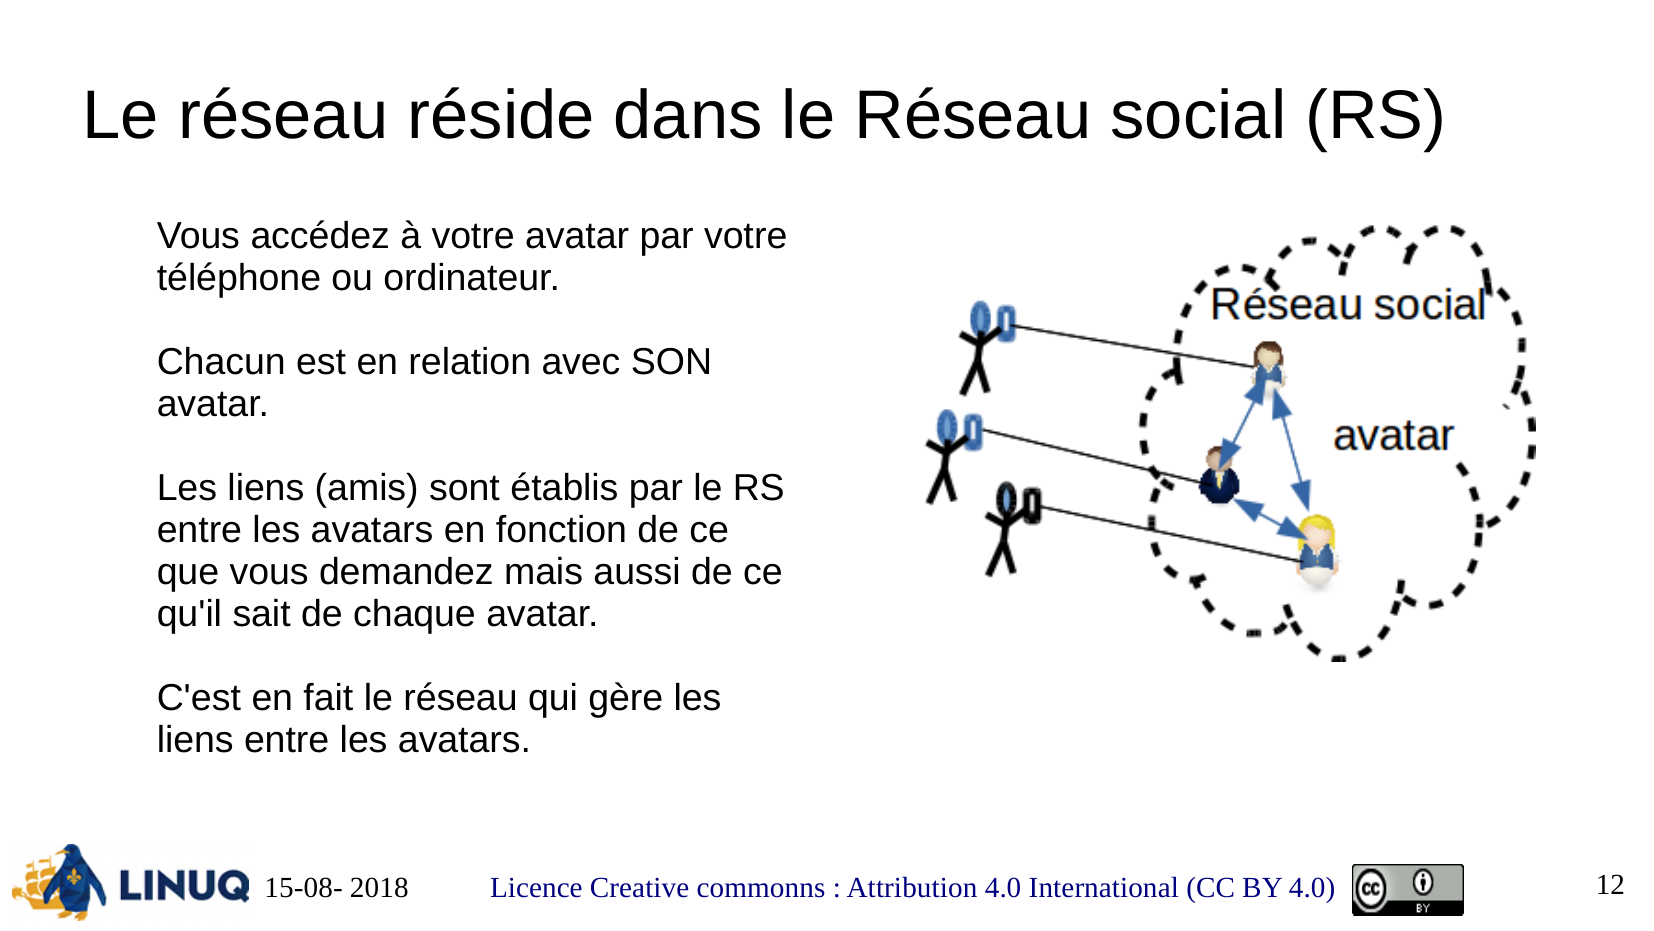

# Le réseau réside dans le Réseau social (RS)
Vous accédez à votre avatar par votre téléphone ou ordinateur.
Chacun est en relation avec SON avatar.
Les liens (amis) sont établis par le RS entre les avatars en fonction de ce que vous demandez mais aussi de ce qu'il sait de chaque avatar.
C'est en fait le réseau qui gère les liens entre les avatars.
12
15-08- 2018